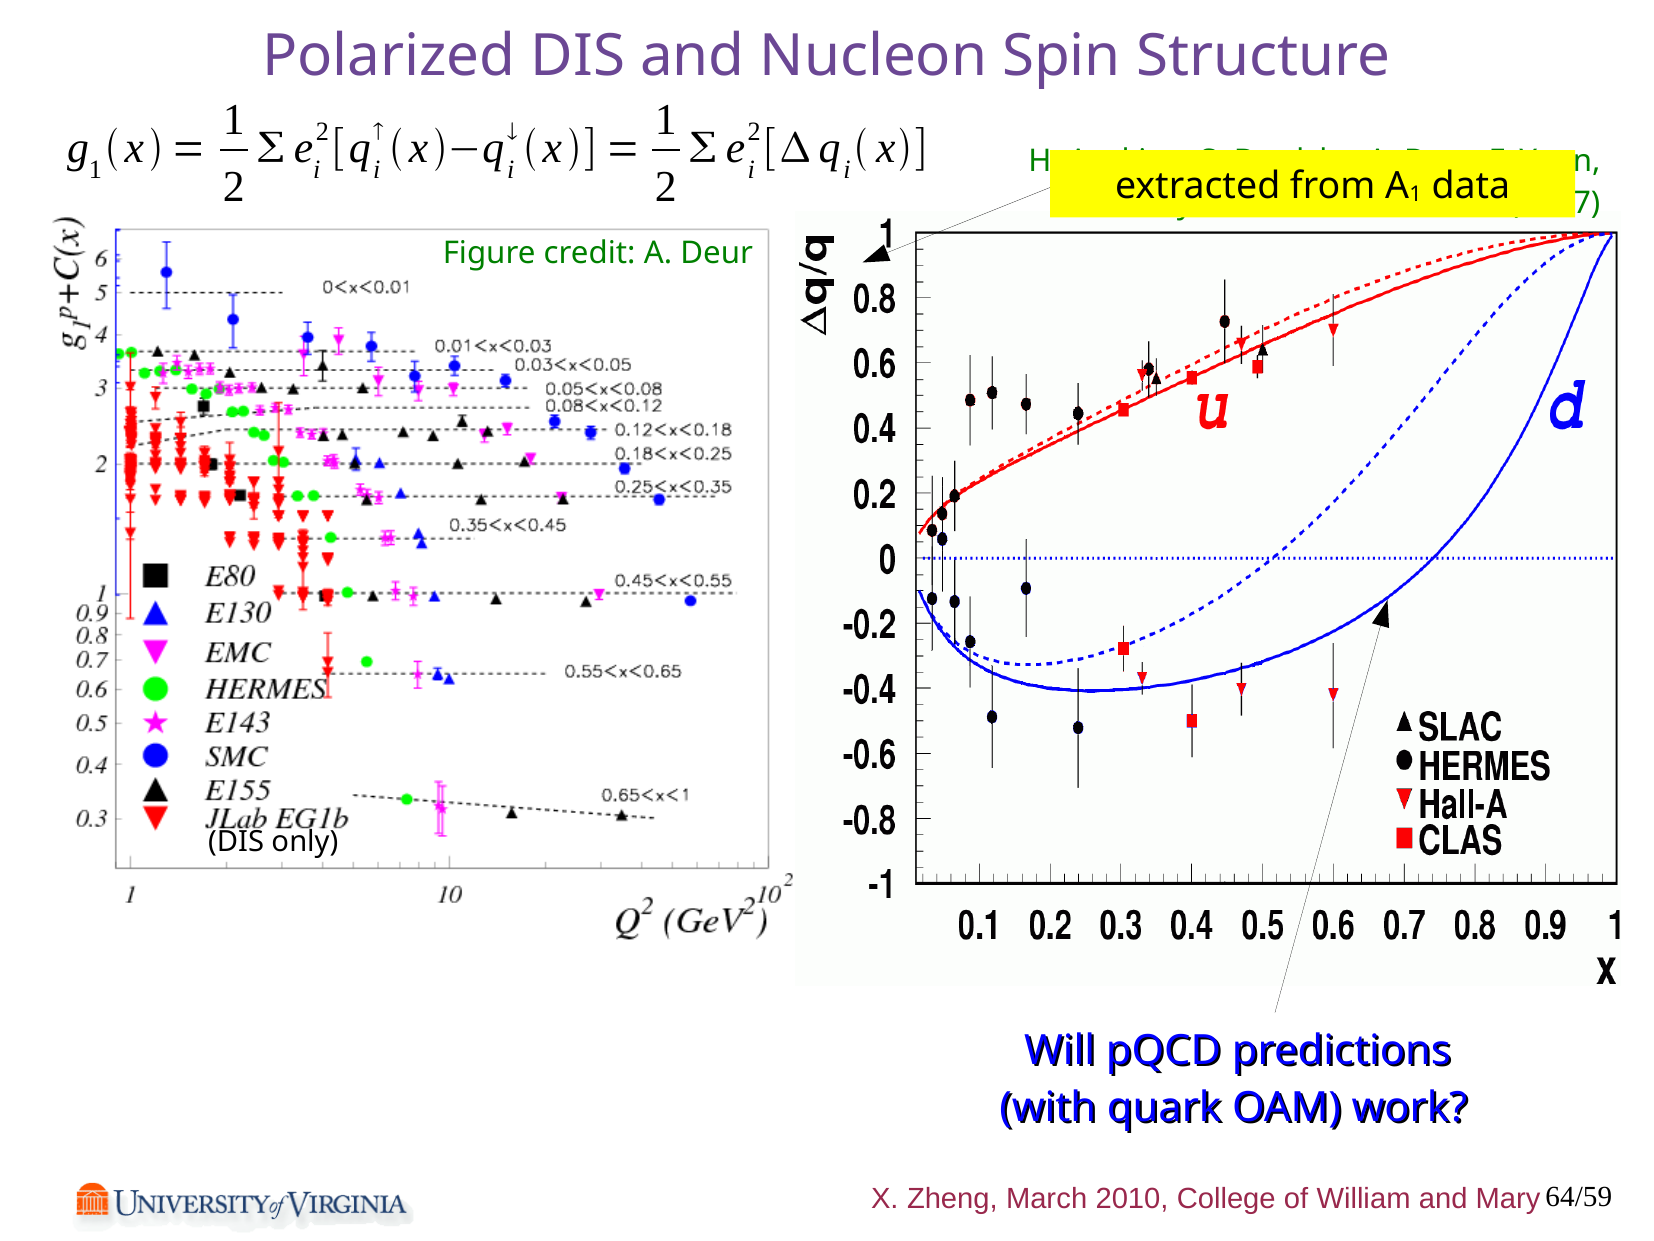

# Polarized DIS and Nucleon Spin Structure
H. Avakian, S. Brodsky, A. Deur, F. Yuan, Phys. Rev. Lett.99:082001(2007)
extracted from A1 data
Figure credit: A. Deur
(DIS only)
Will pQCD predictions (with quark OAM) work?